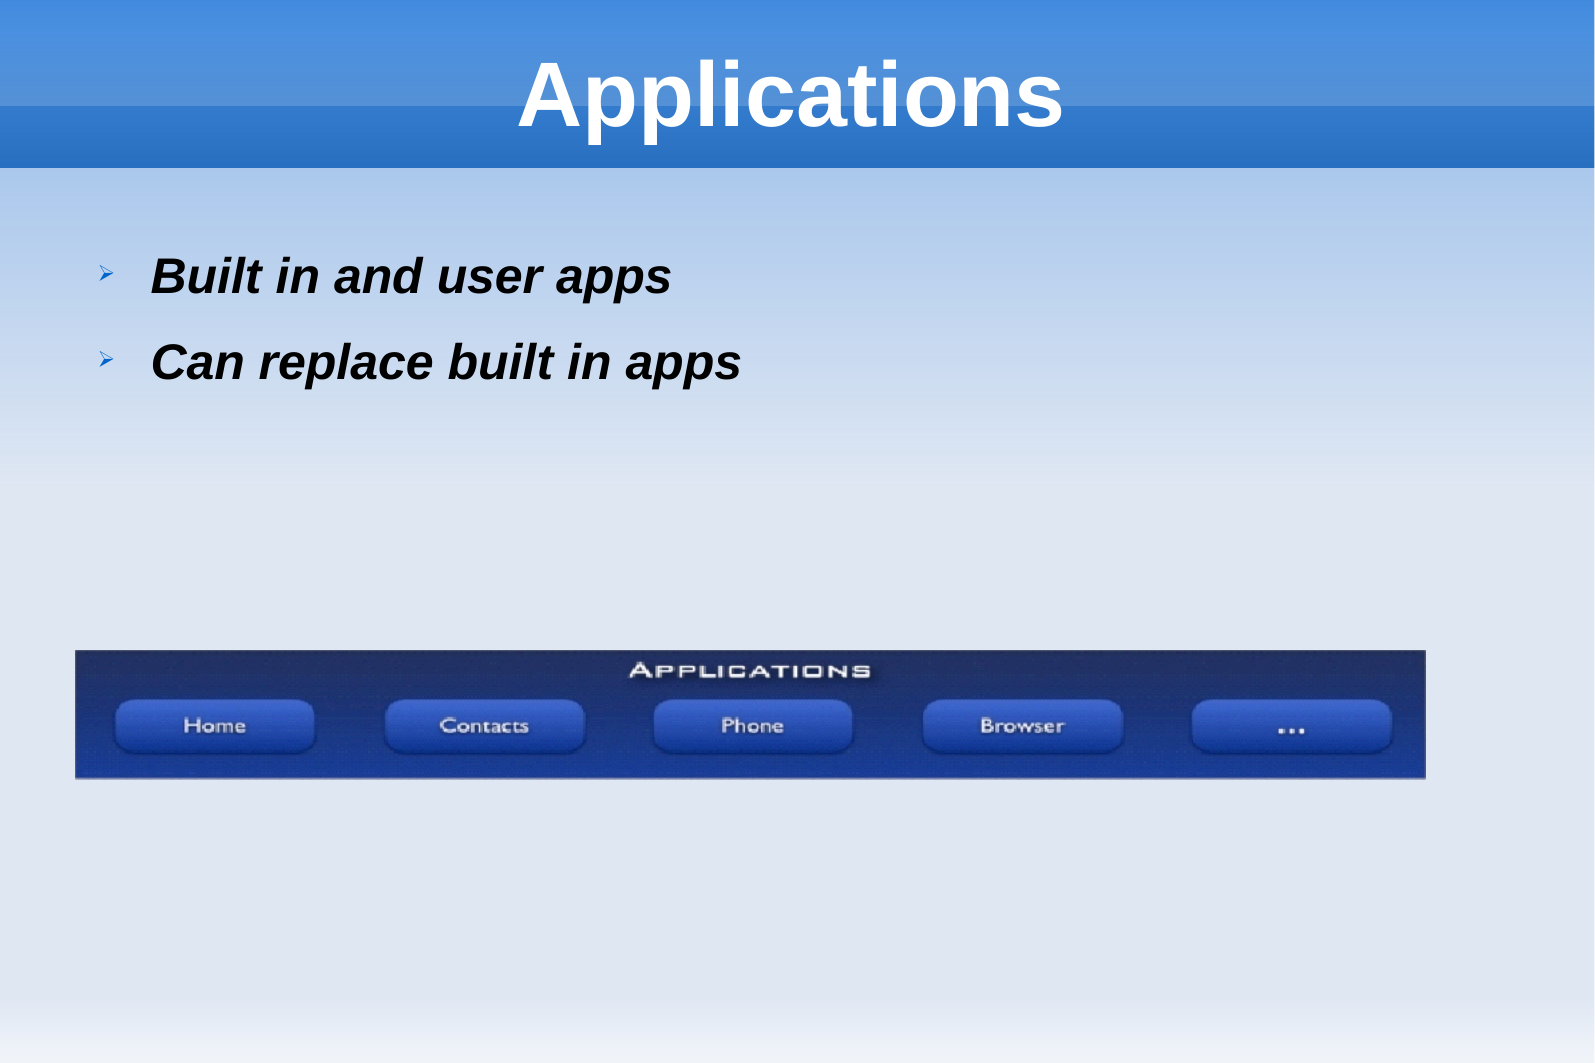

# Applications
Built in and user apps
Can replace built in apps